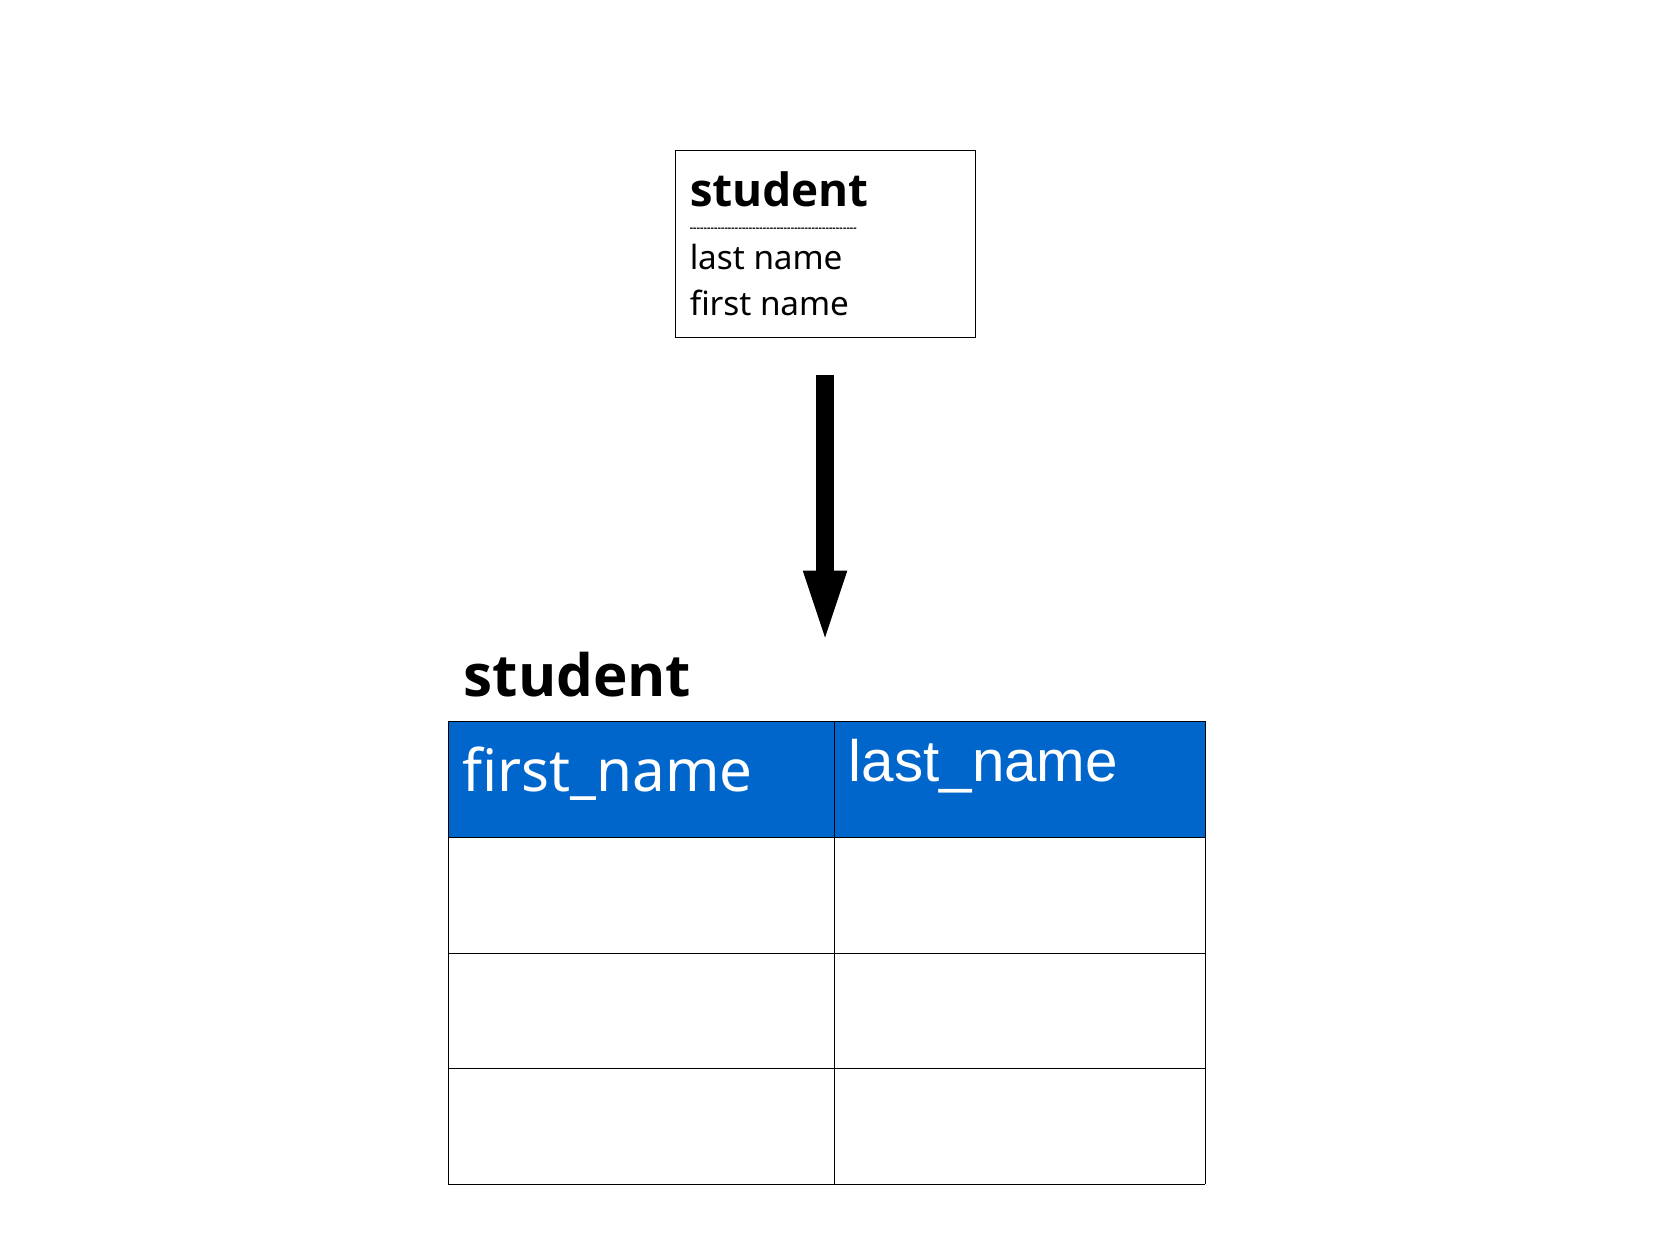

student
------------------------------------------------
last name
first name
student
| first\_name | last\_name |
| --- | --- |
| | |
| | |
| | |